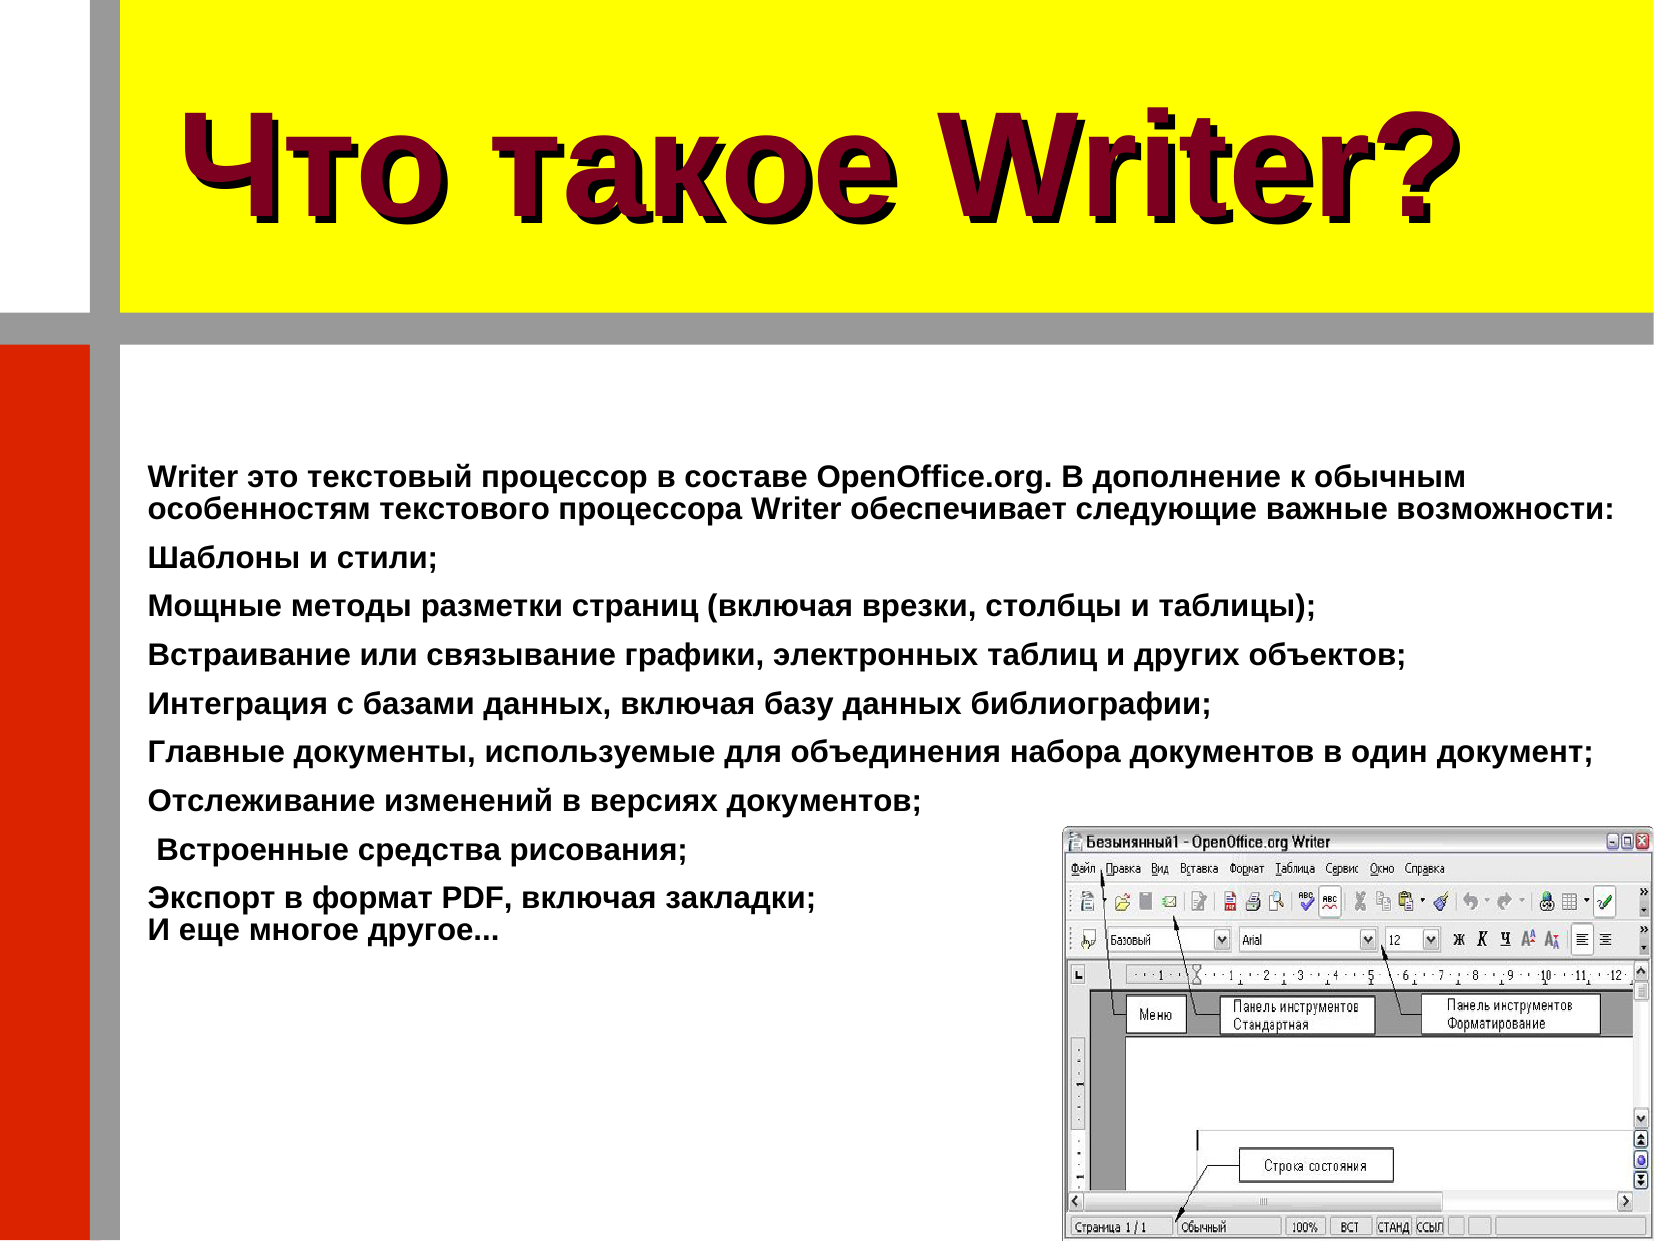

# Что такое Writer?
Writer это текстовый процессор в составе OpenOffice.org. В дополнение к обычным особенностям текстового процессора Writer обеспечивает следующие важные возможности:
Шаблоны и стили;
Мощные методы разметки страниц (включая врезки, столбцы и таблицы);
Встраивание или связывание графики, электронных таблиц и других объектов;
Интеграция с базами данных, включая базу данных библиографии;
Главные документы, используемые для объединения набора документов в один документ;
Отслеживание изменений в версиях документов;
 Встроенные средства рисования;
Экспорт в формат PDF, включая закладки;
И еще многое другое...